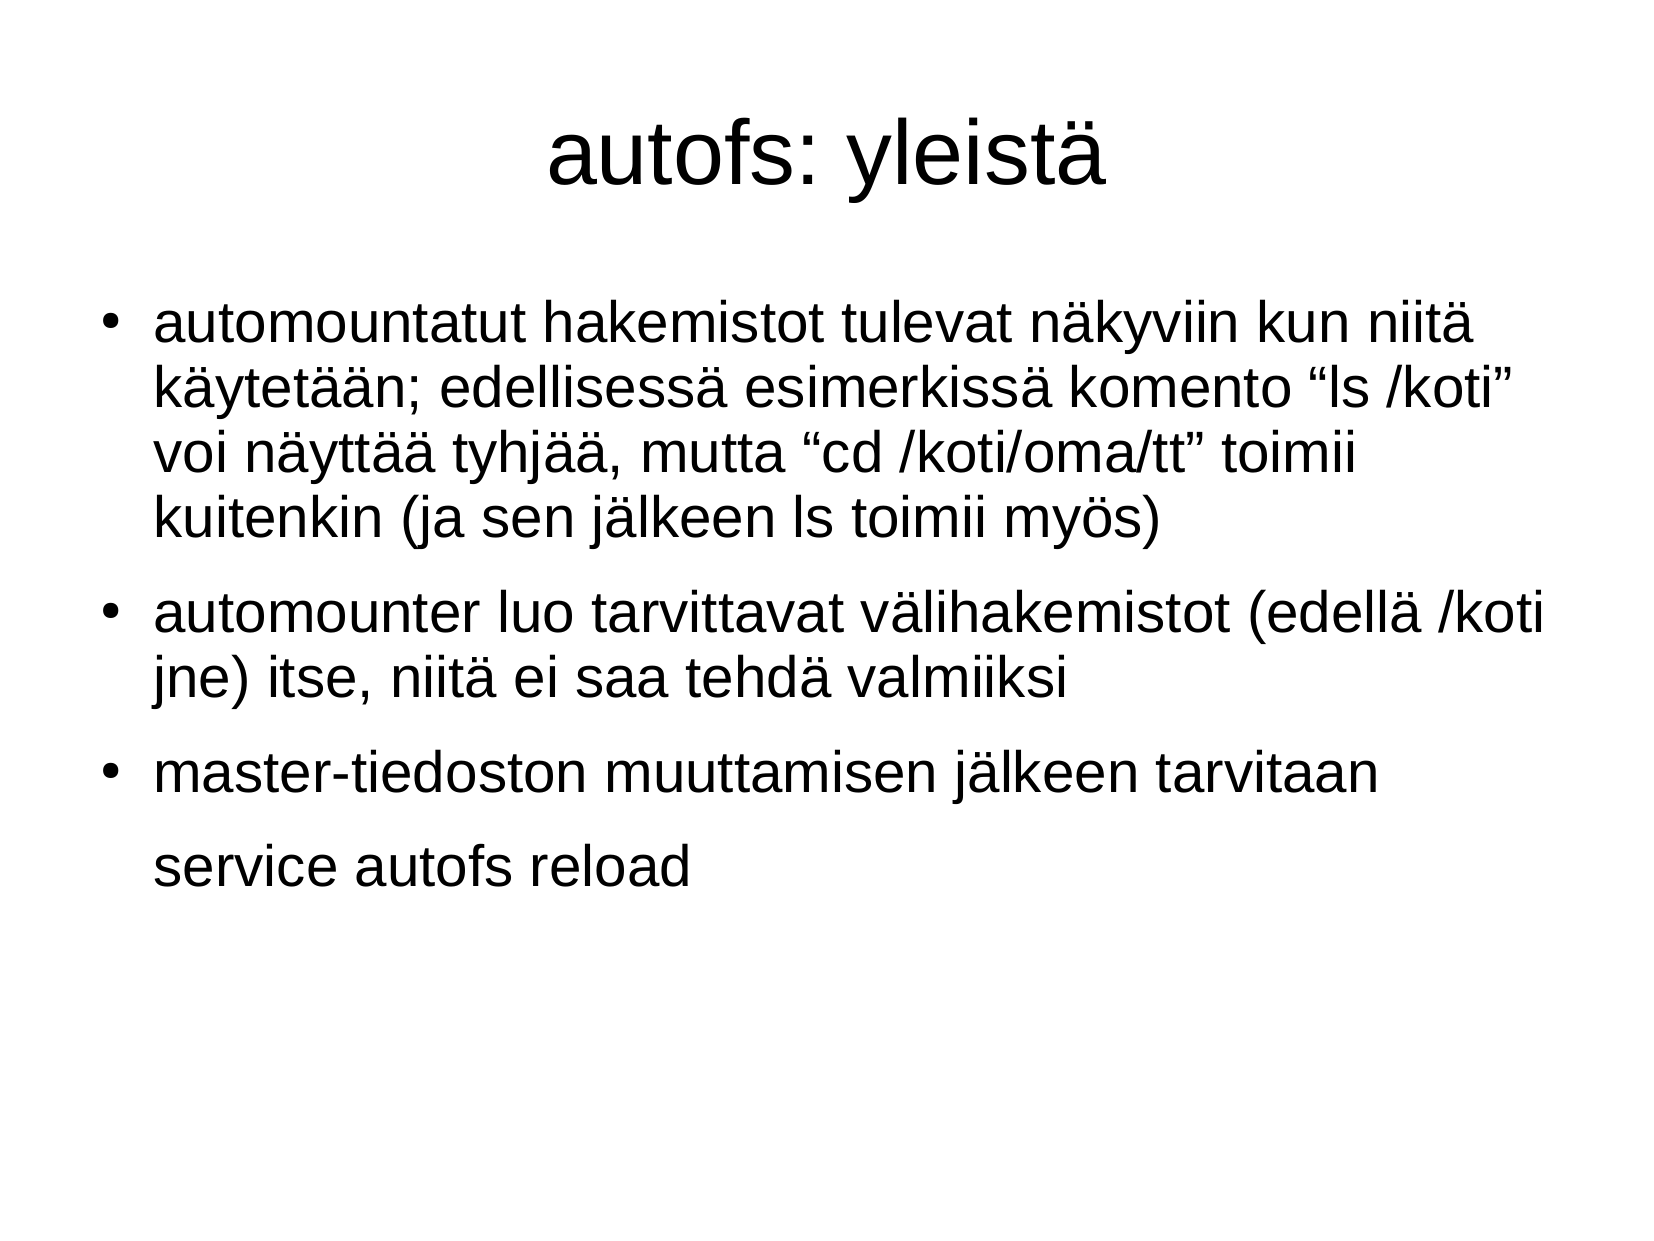

# autofs: yleistä
automountatut hakemistot tulevat näkyviin kun niitä käytetään; edellisessä esimerkissä komento “ls /koti” voi näyttää tyhjää, mutta “cd /koti/oma/tt” toimii kuitenkin (ja sen jälkeen ls toimii myös)
automounter luo tarvittavat välihakemistot (edellä /koti jne) itse, niitä ei saa tehdä valmiiksi
master-tiedoston muuttamisen jälkeen tarvitaan
service autofs reload